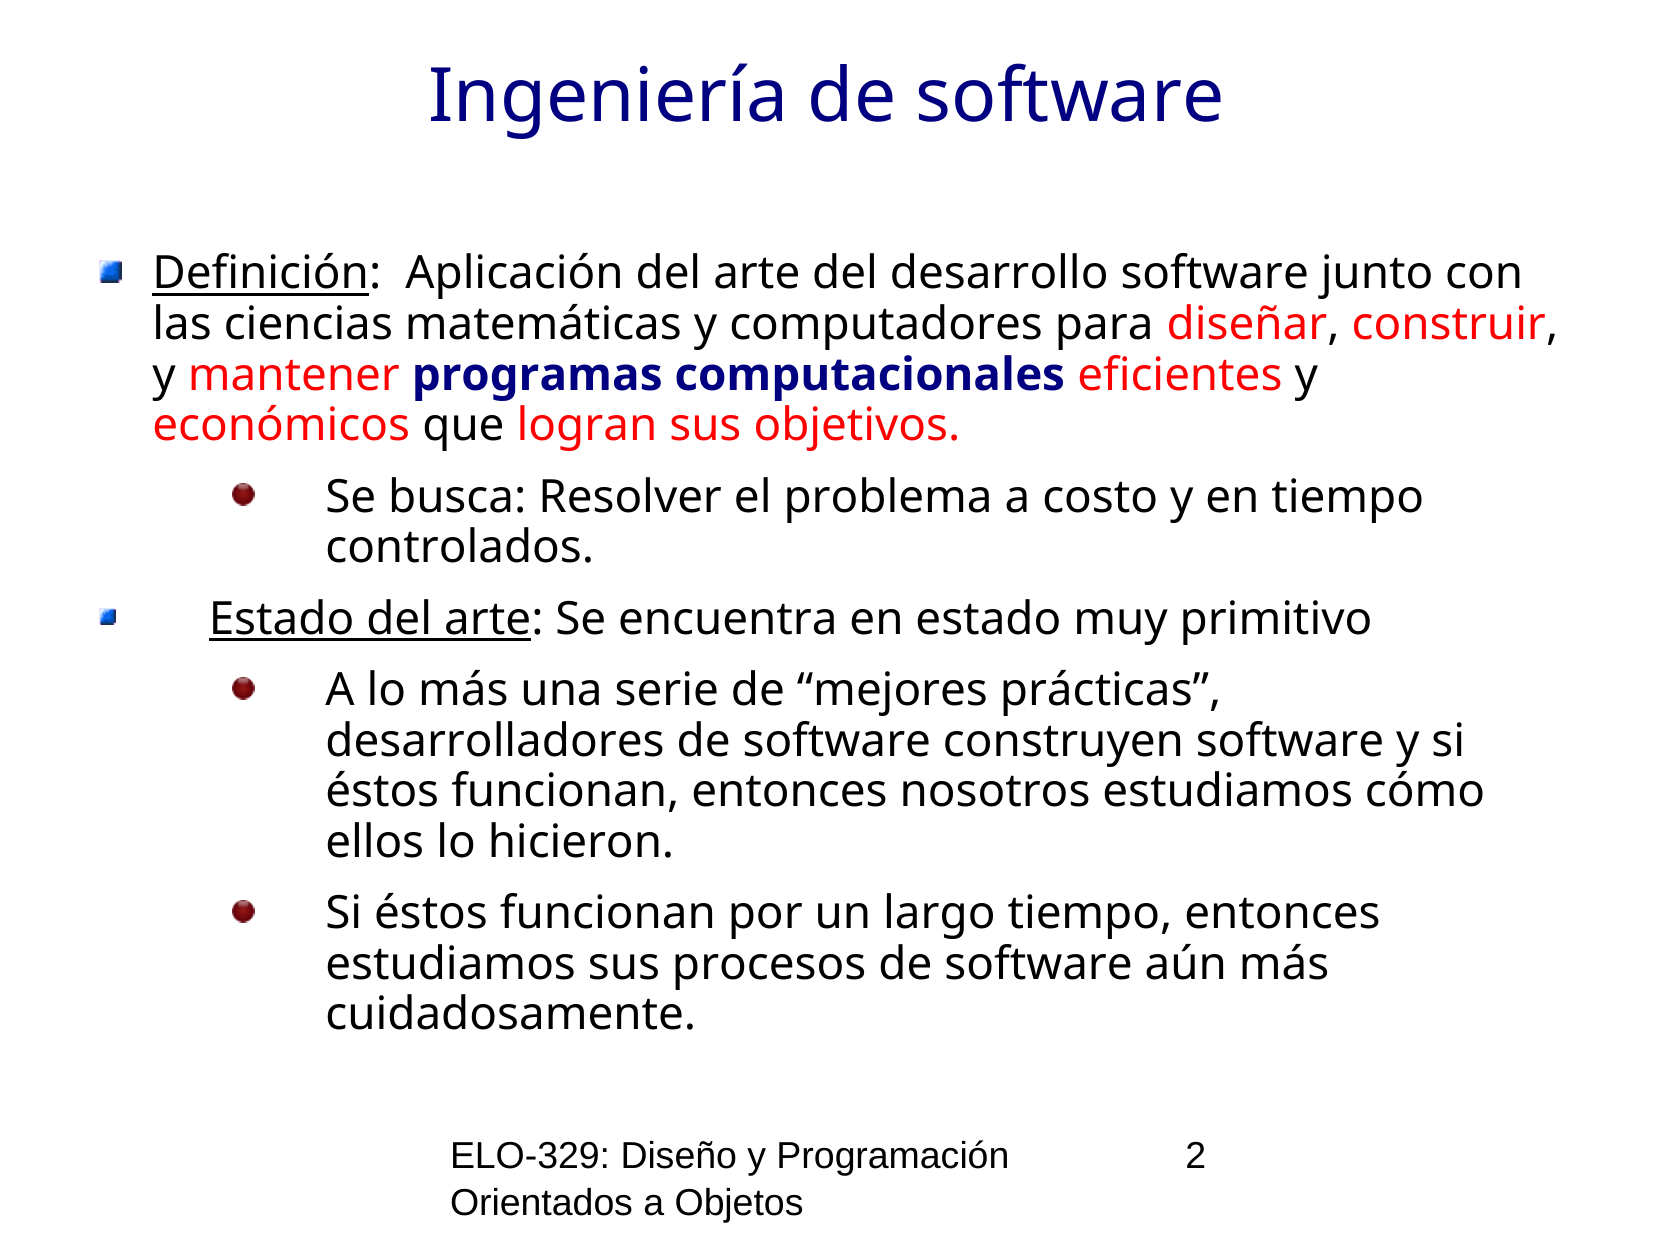

# Ingeniería de software
Definición: Aplicación del arte del desarrollo software junto con las ciencias matemáticas y computadores para diseñar, construir, y mantener programas computacionales eficientes y económicos que logran sus objetivos.
Se busca: Resolver el problema a costo y en tiempo controlados.
Estado del arte: Se encuentra en estado muy primitivo
A lo más una serie de “mejores prácticas”, desarrolladores de software construyen software y si éstos funcionan, entonces nosotros estudiamos cómo ellos lo hicieron.
Si éstos funcionan por un largo tiempo, entonces estudiamos sus procesos de software aún más cuidadosamente.
2